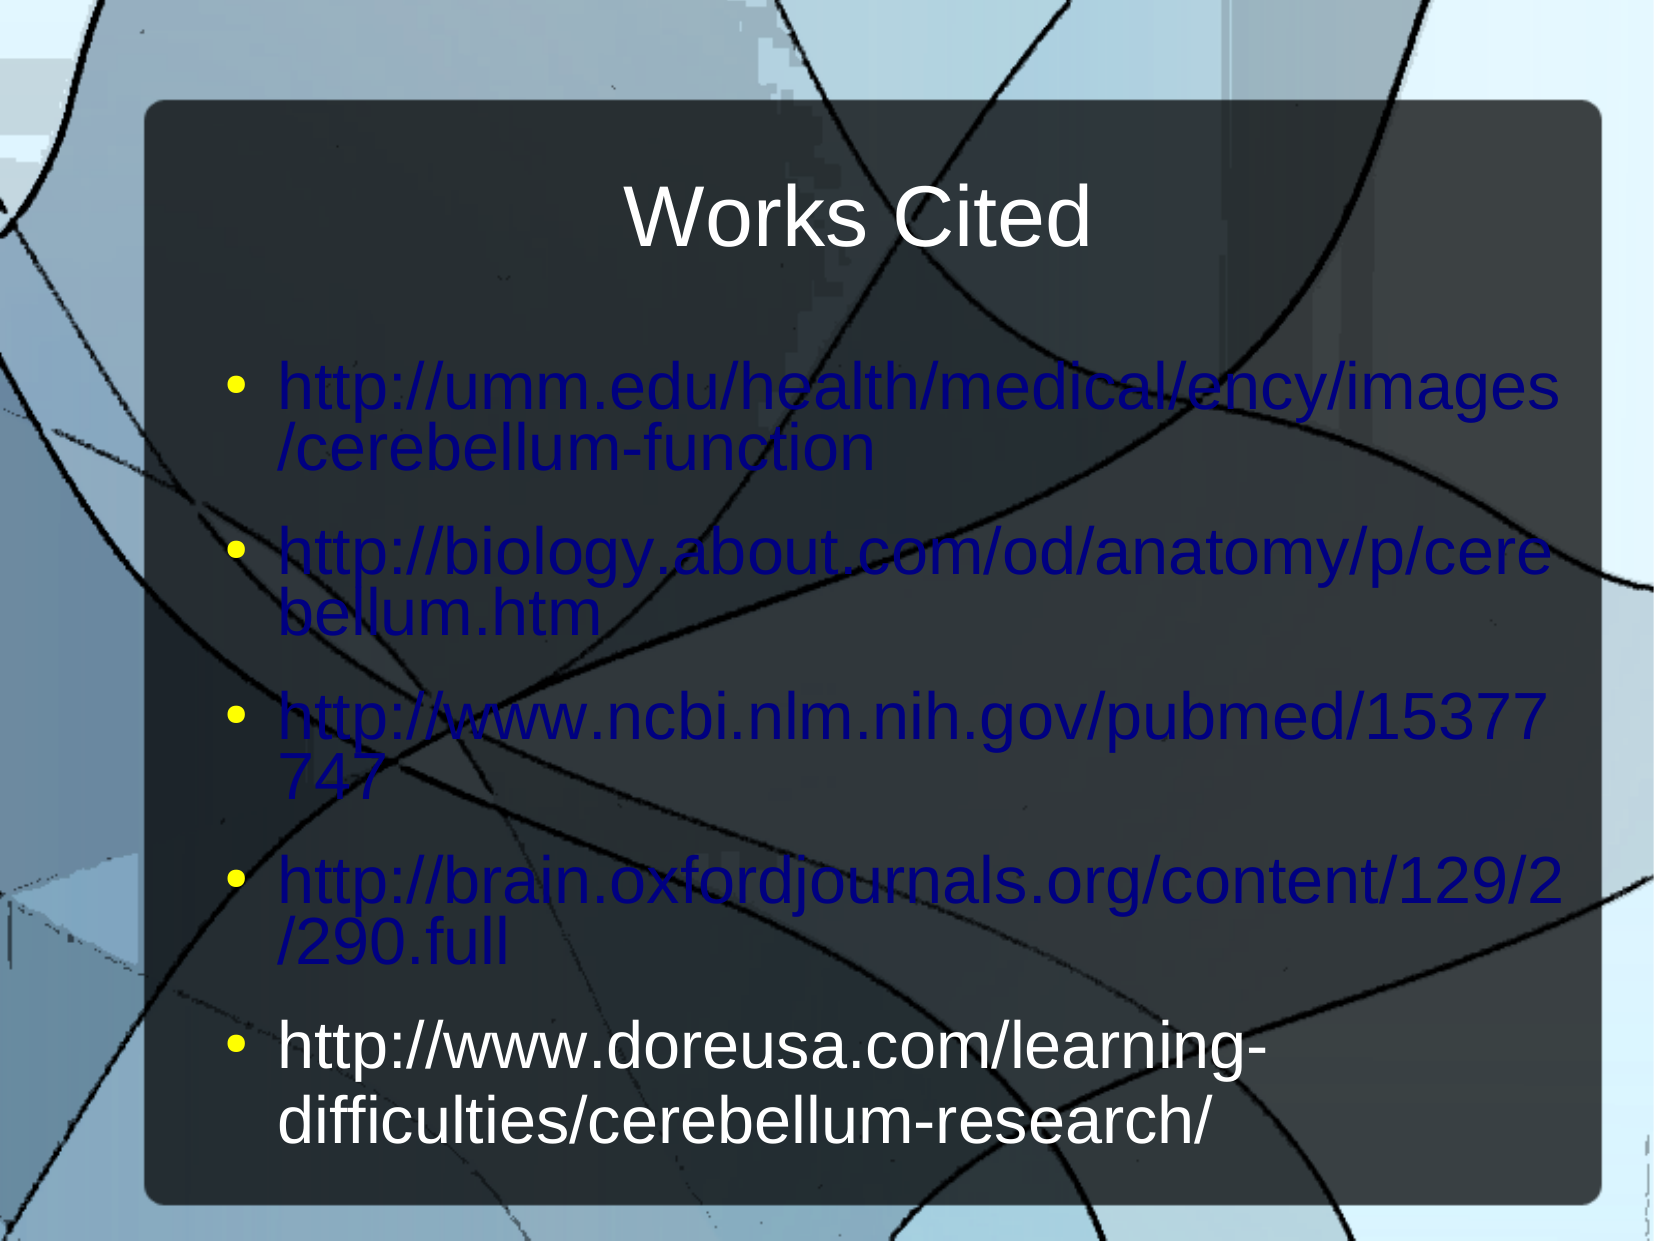

# Works Cited
http://umm.edu/health/medical/ency/images/cerebellum-function
http://biology.about.com/od/anatomy/p/cerebellum.htm
http://www.ncbi.nlm.nih.gov/pubmed/15377747
http://brain.oxfordjournals.org/content/129/2/290.full
http://www.doreusa.com/learning-difficulties/cerebellum-research/